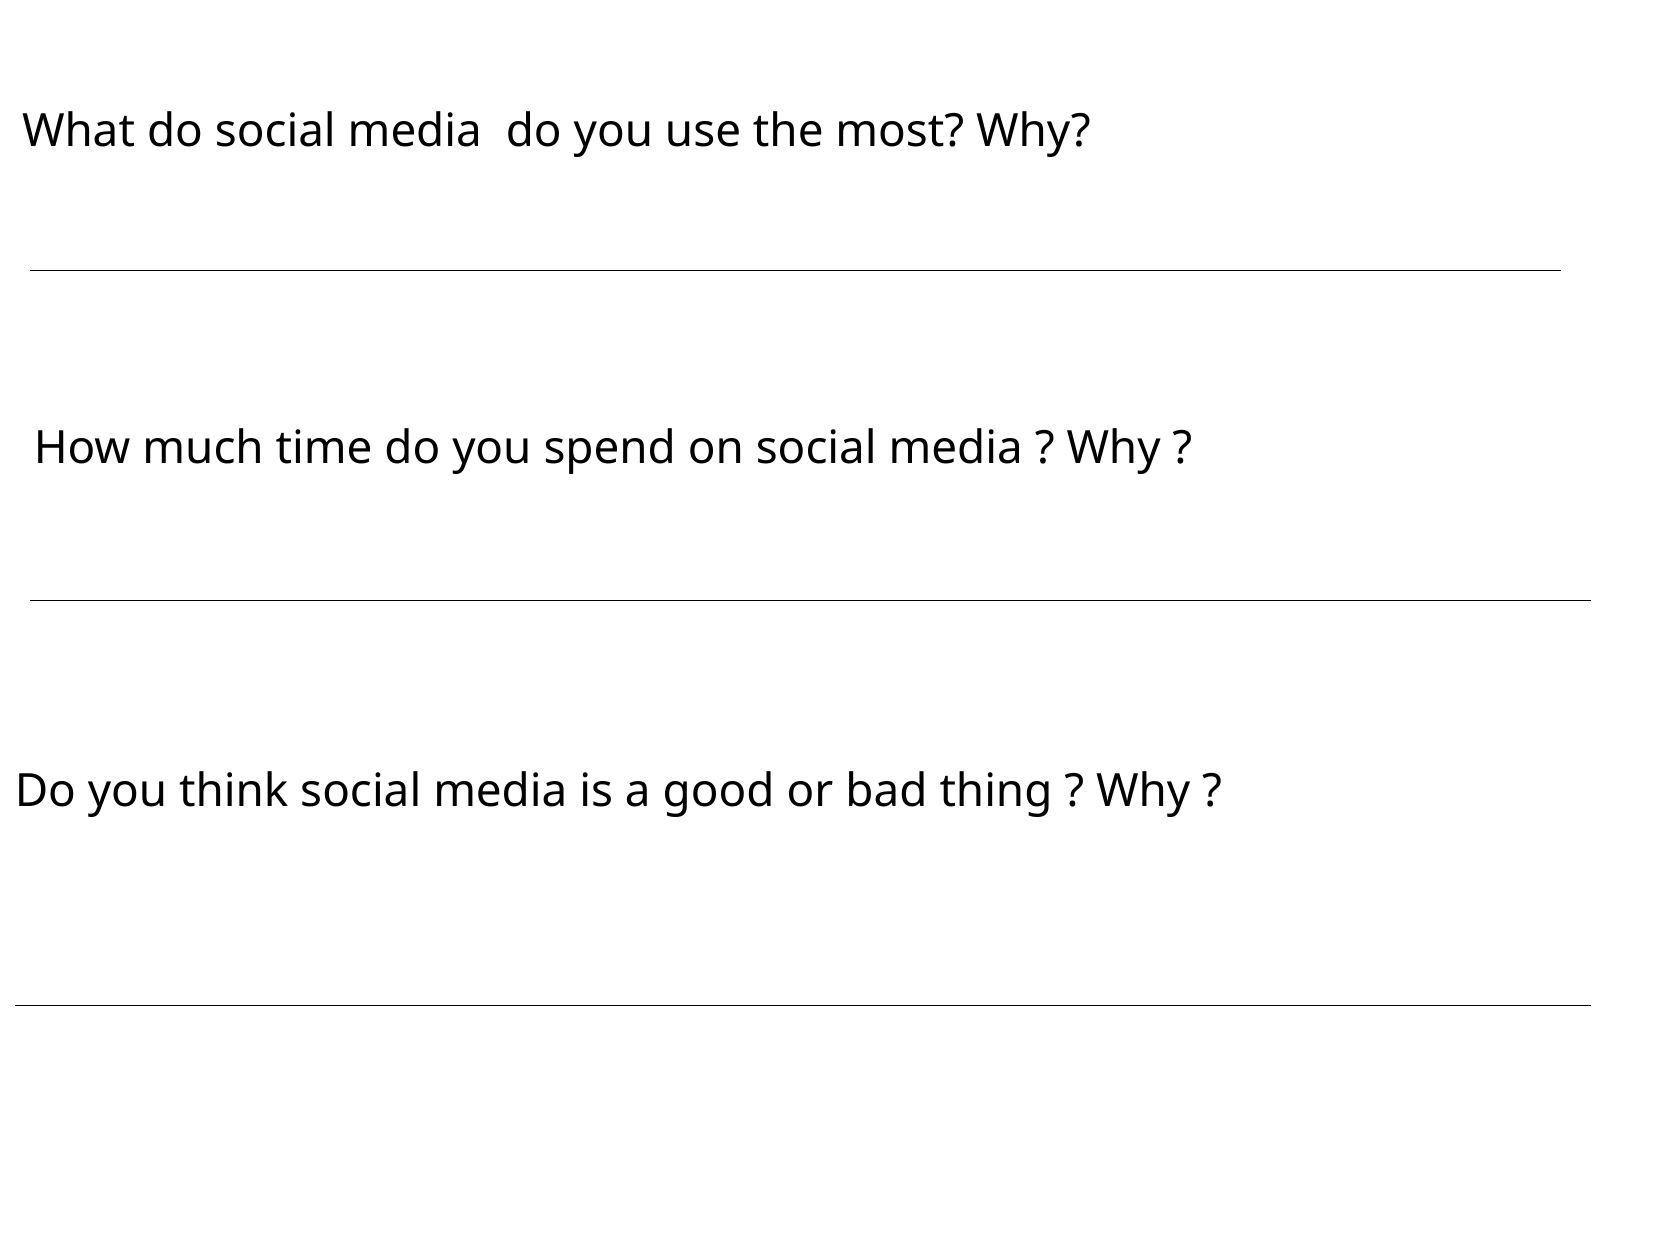

What do social media do you use the most? Why?
How much time do you spend on social media ? Why ?
Do you think social media is a good or bad thing ? Why ?
1